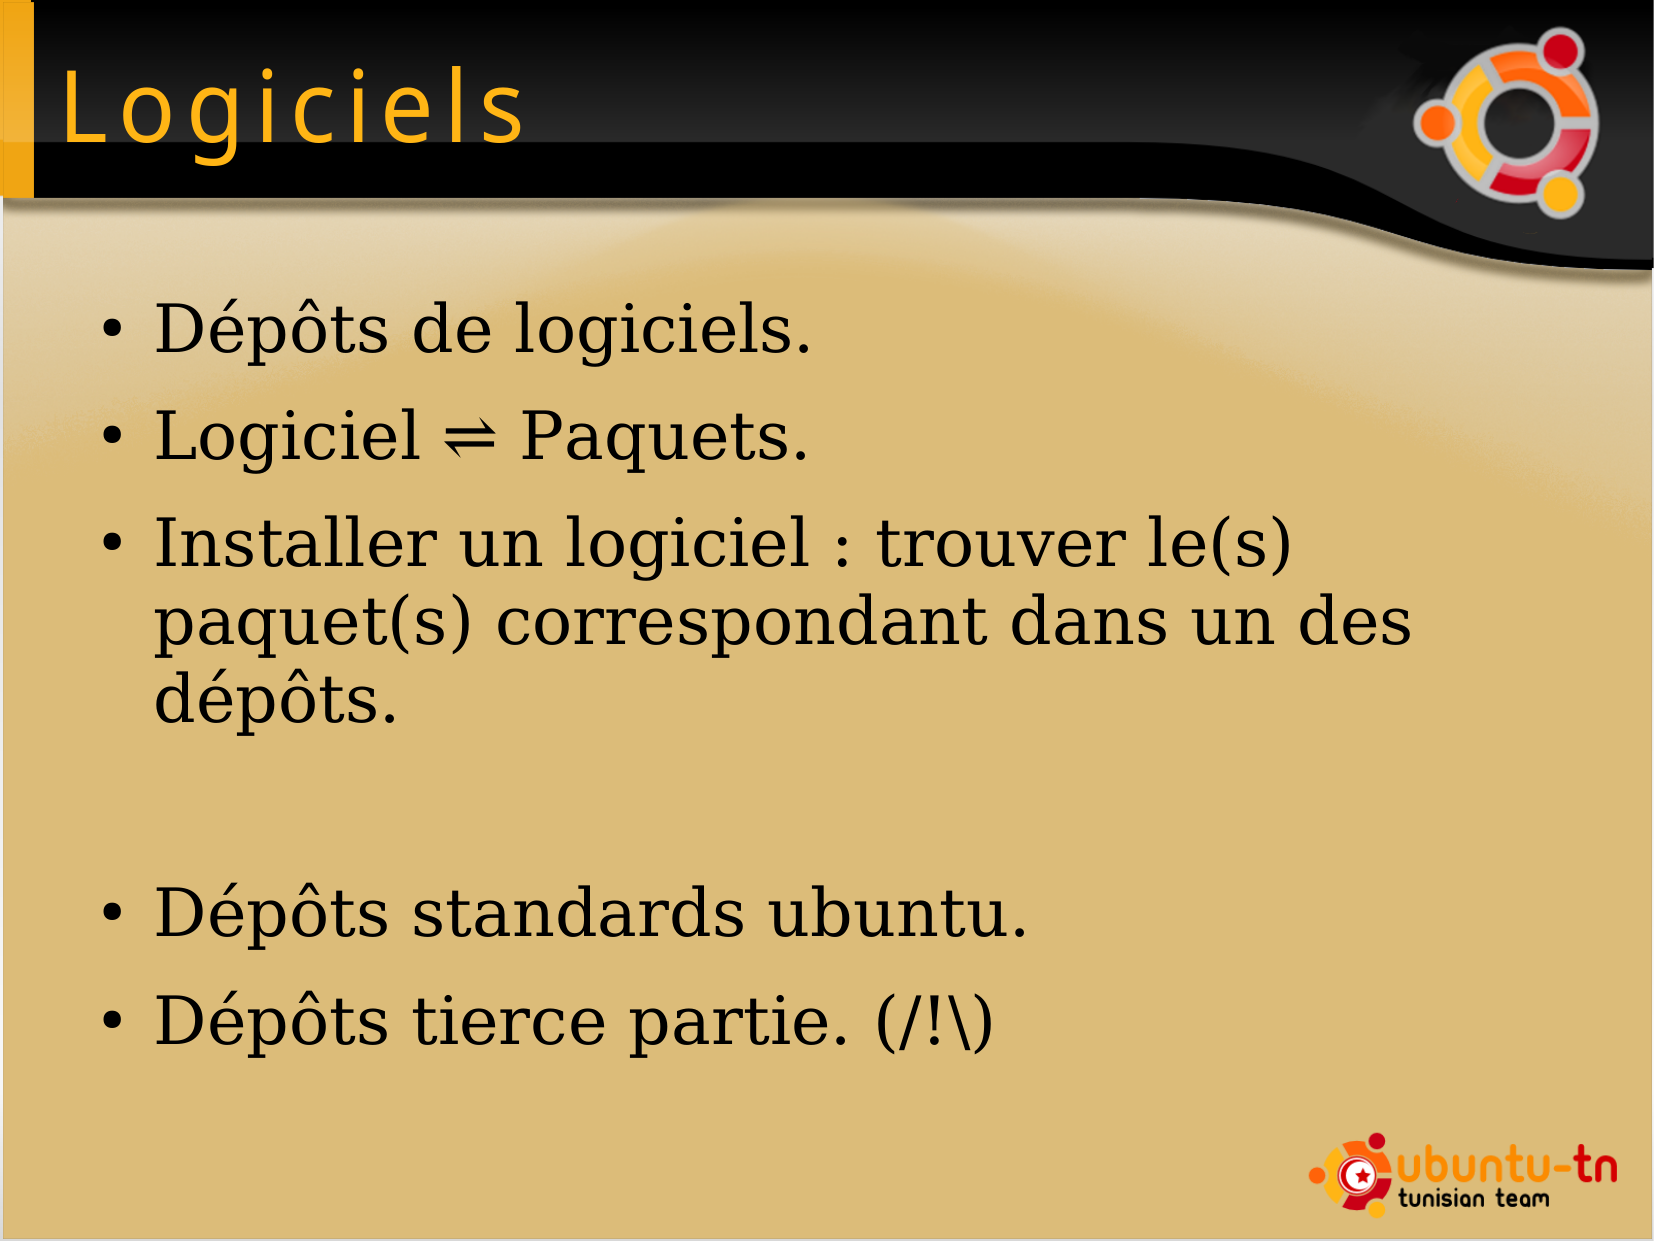

# Logiciels
Dépôts de logiciels.
Logiciel ⇌ Paquets.
Installer un logiciel : trouver le(s) paquet(s) correspondant dans un des dépôts.
Dépôts standards ubuntu.
Dépôts tierce partie. (/!\)